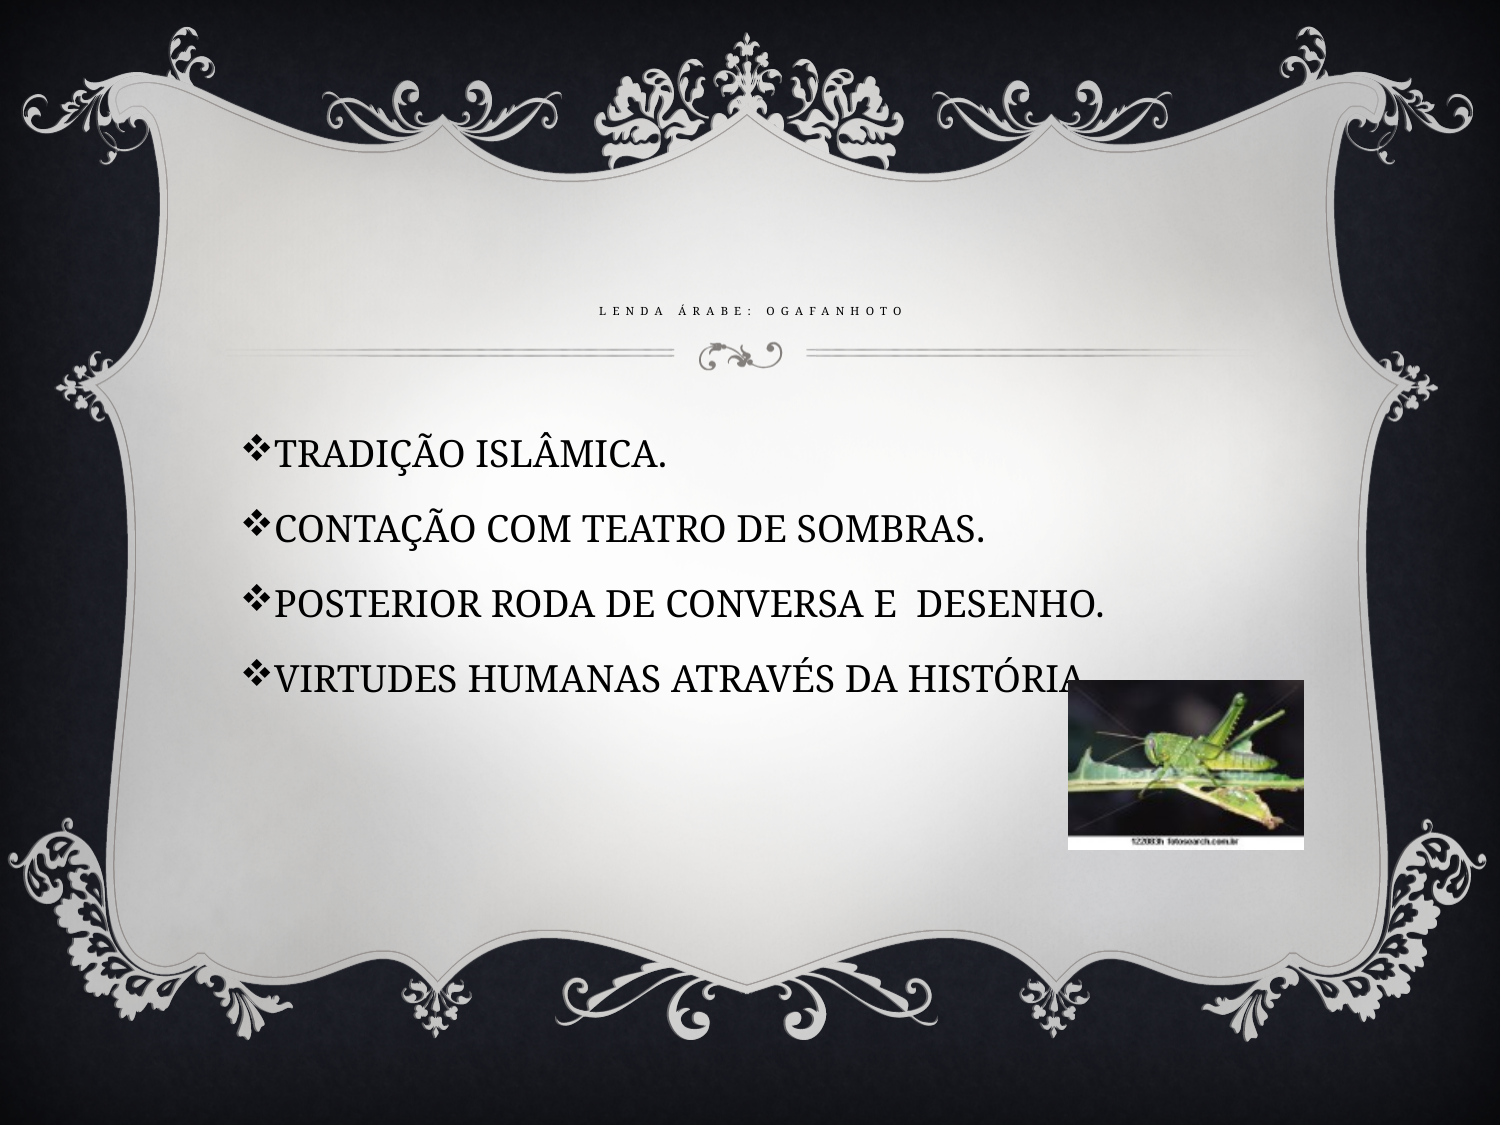

# LENDA ÁRABE: OGAFANHOTO
TRADIÇÃO ISLÂMICA.
CONTAÇÃO COM TEATRO DE SOMBRAS.
POSTERIOR RODA DE CONVERSA E DESENHO.
VIRTUDES HUMANAS ATRAVÉS DA HISTÓRIA.